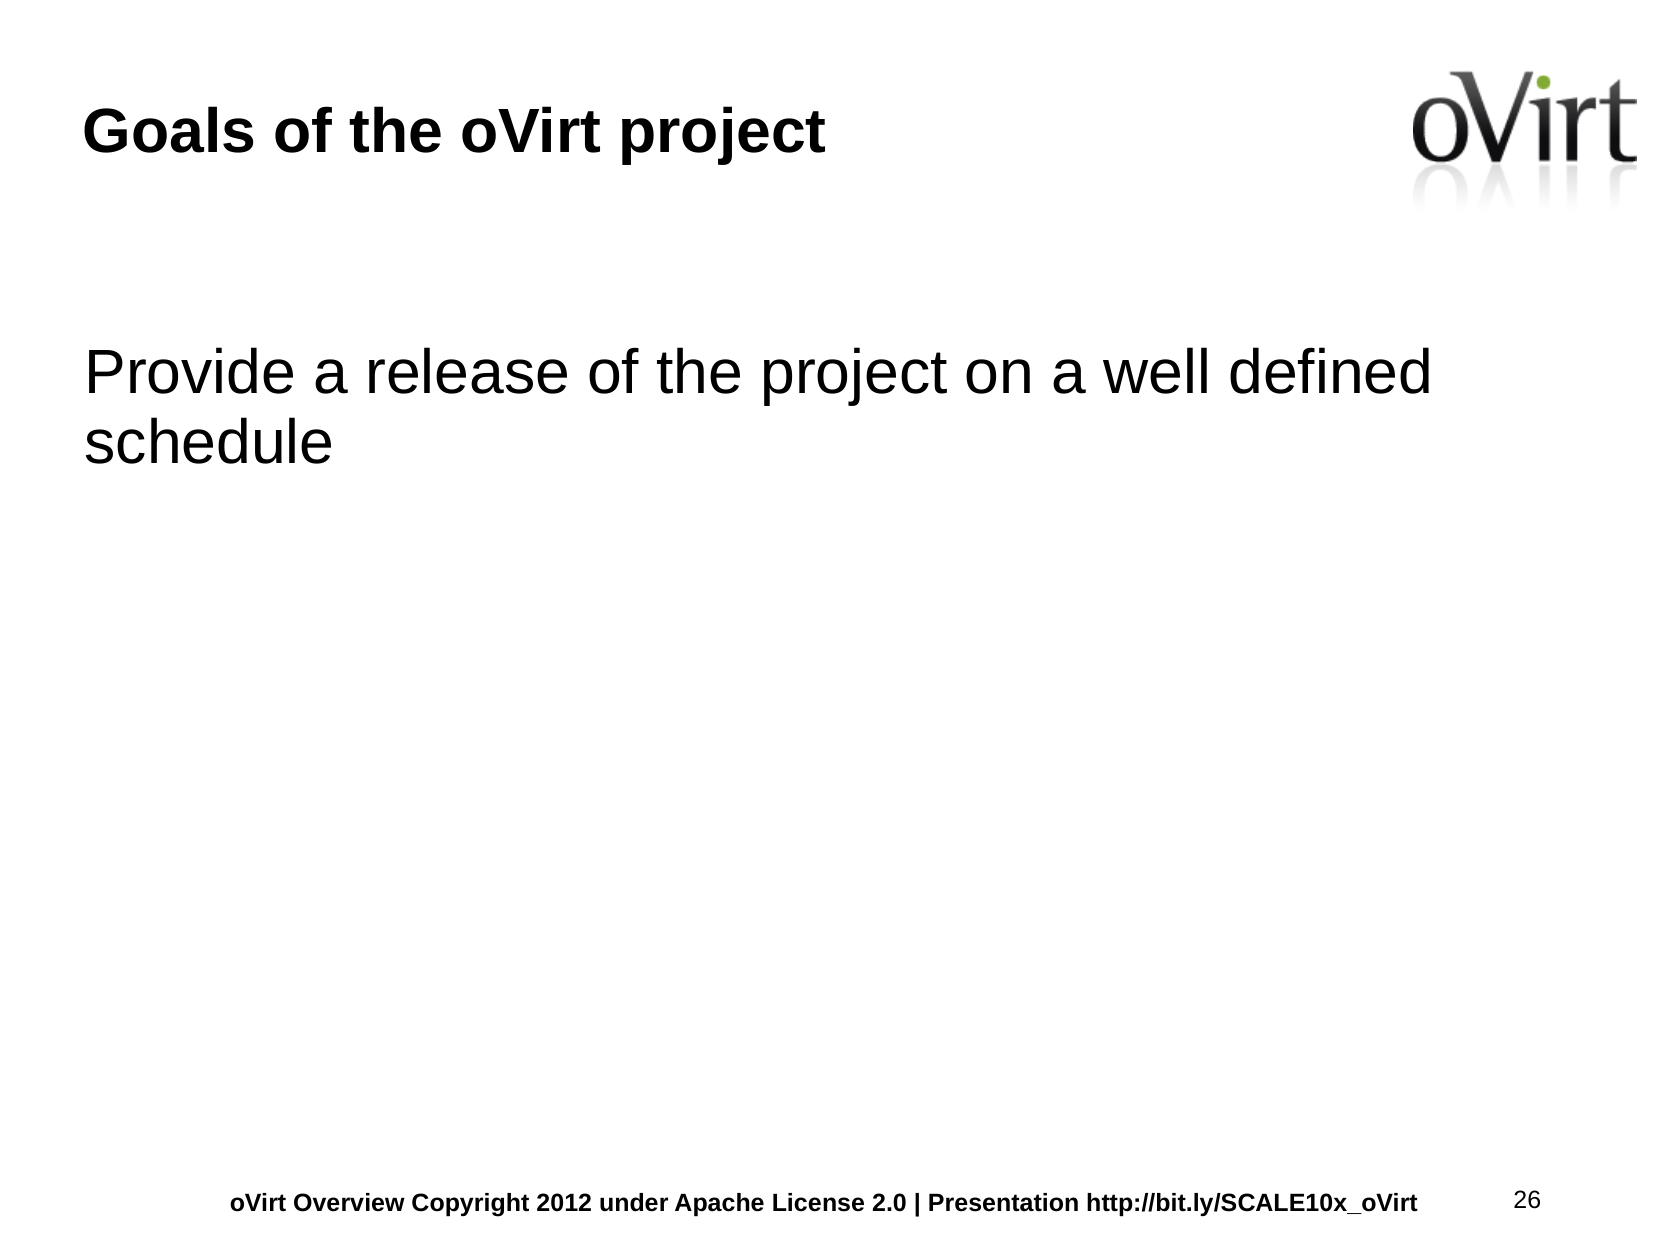

# Goals of the oVirt project
Provide a release of the project on a well defined schedule